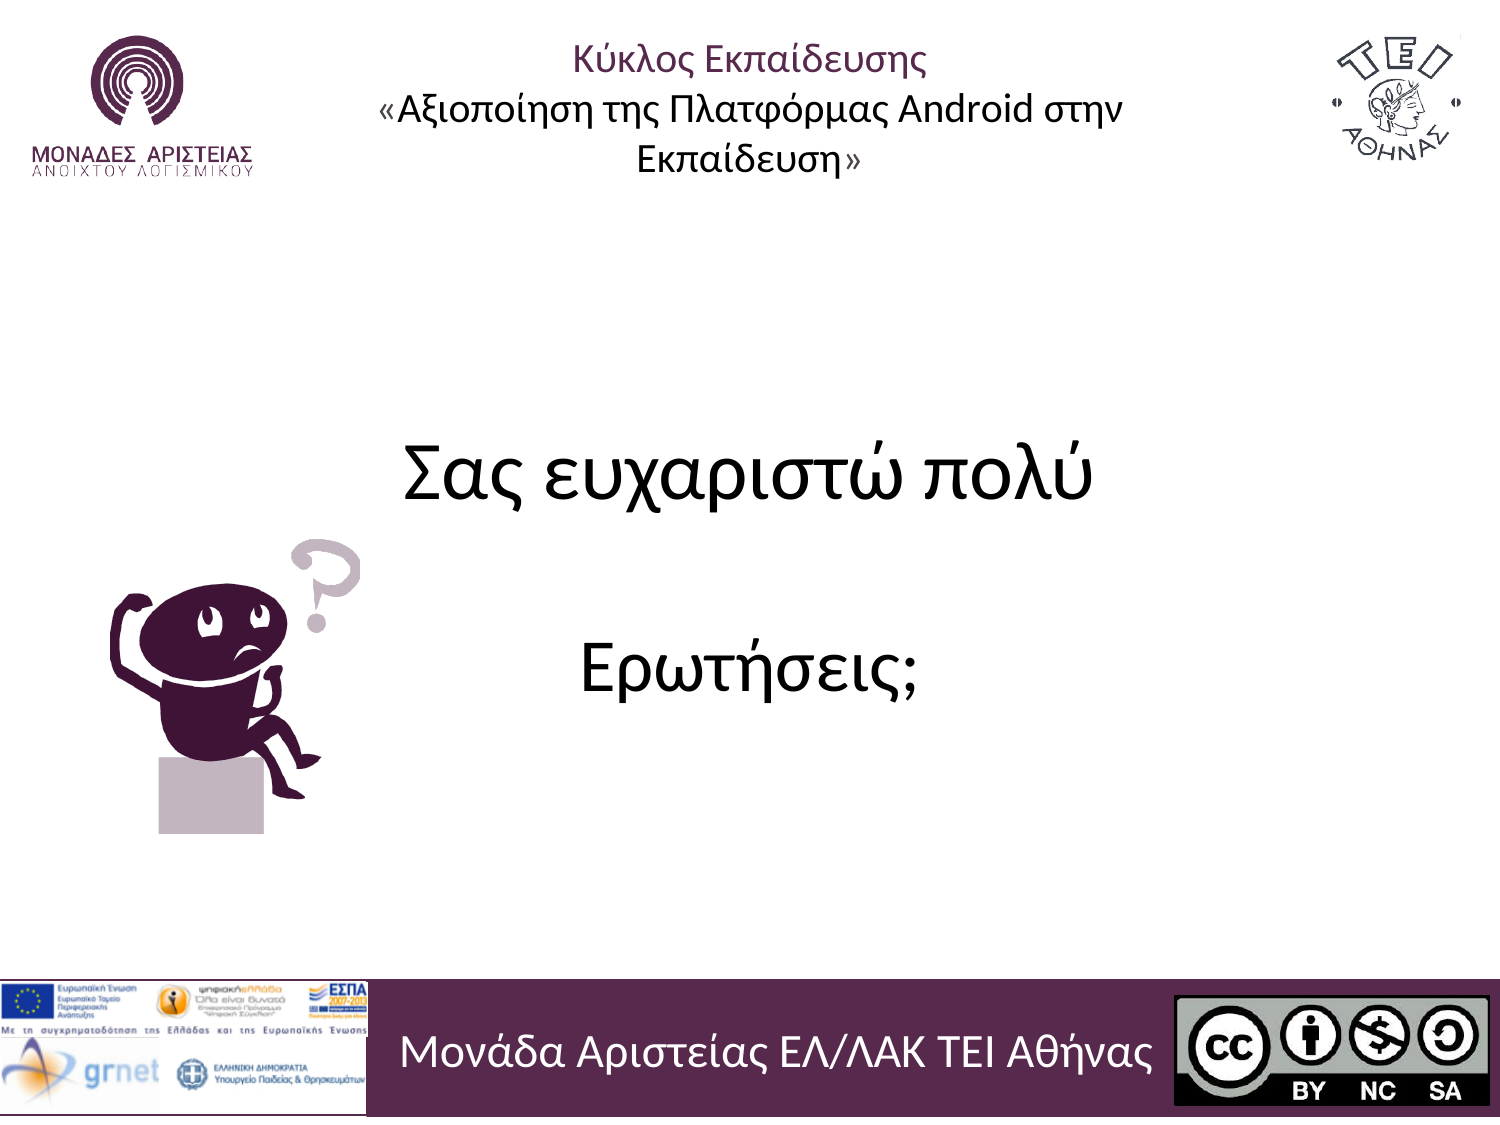

Κύκλος Εκπαίδευσης
«Αξιοποίηση της Πλατφόρμας Android στην Εκπαίδευση»
# Σας ευχαριστώ πολύ Ερωτήσεις;
Μονάδα Αριστείας ΕΛ/ΛΑΚ ΤΕΙ Αθήνας